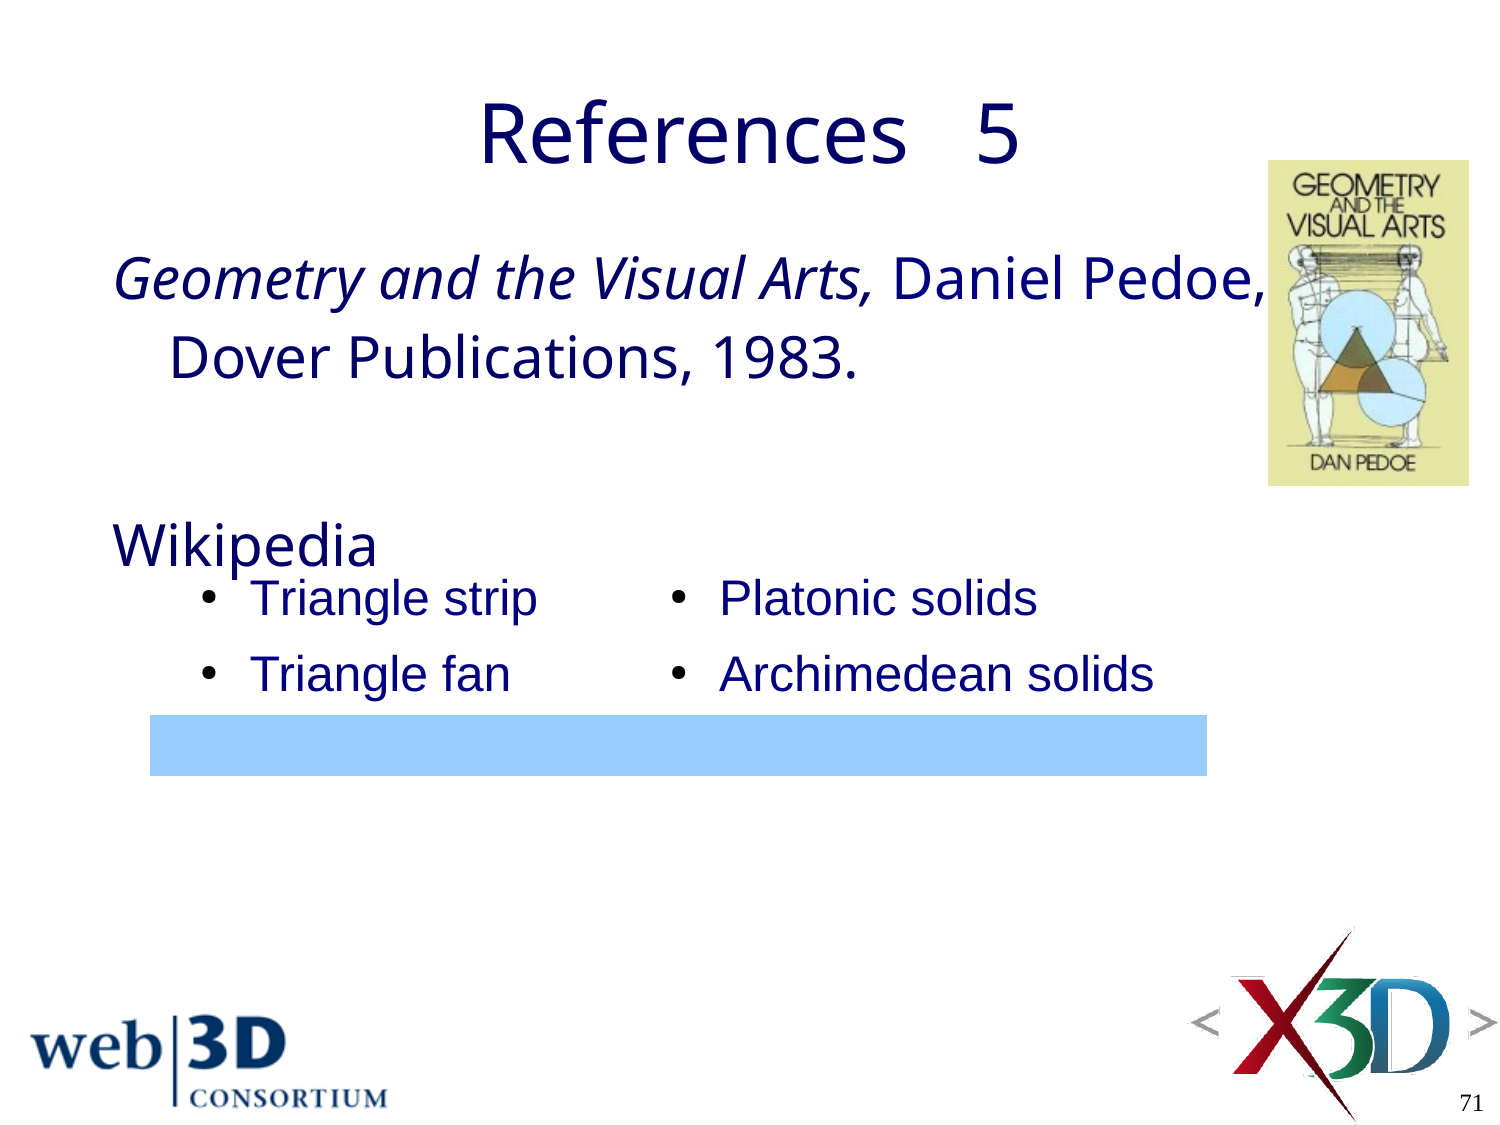

# References 5
Geometry and the Visual Arts, Daniel Pedoe, Dover Publications, 1983.
Wikipedia
| Triangle strip | Platonic solids |
| --- | --- |
| Triangle fan | Archimedean solids |
| | |